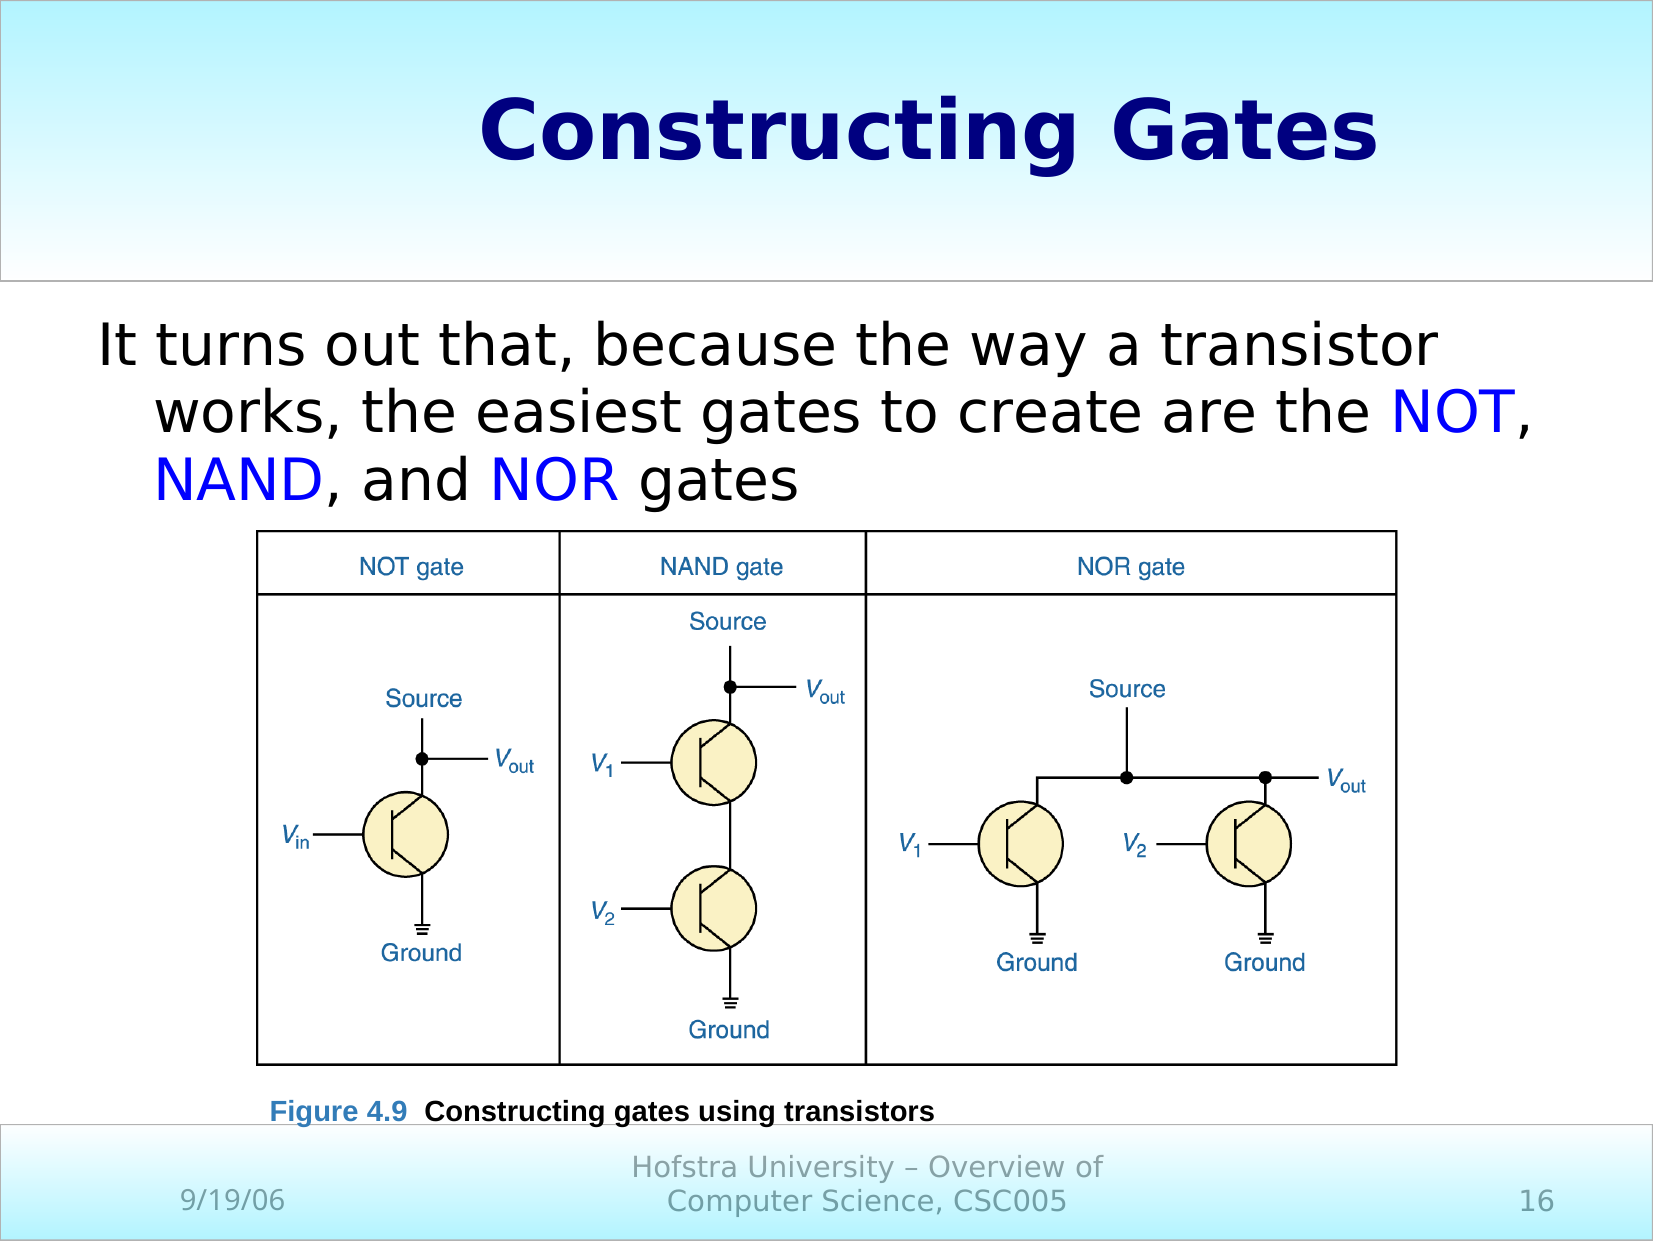

# Constructing Gates
It turns out that, because the way a transistor works, the easiest gates to create are the NOT, NAND, and NOR gates
Figure 4.9 Constructing gates using transistors
09/27/06
16